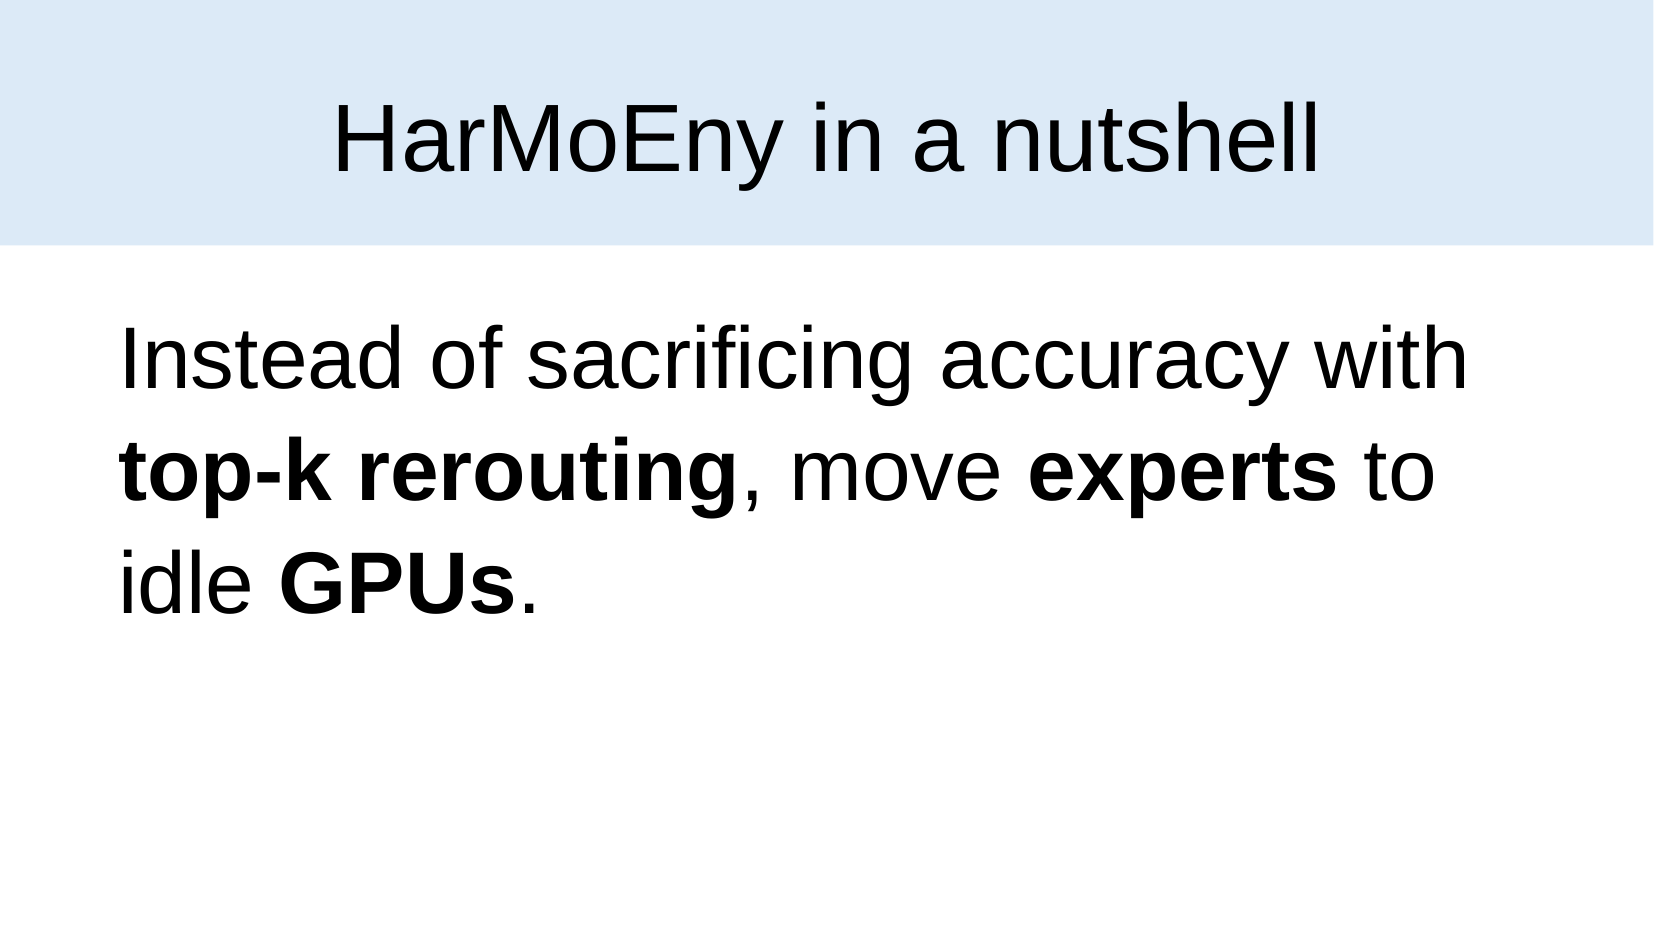

# HarMoEny in a nutshell
Instead of sacrificing accuracy with top-k rerouting, move experts to idle GPUs.